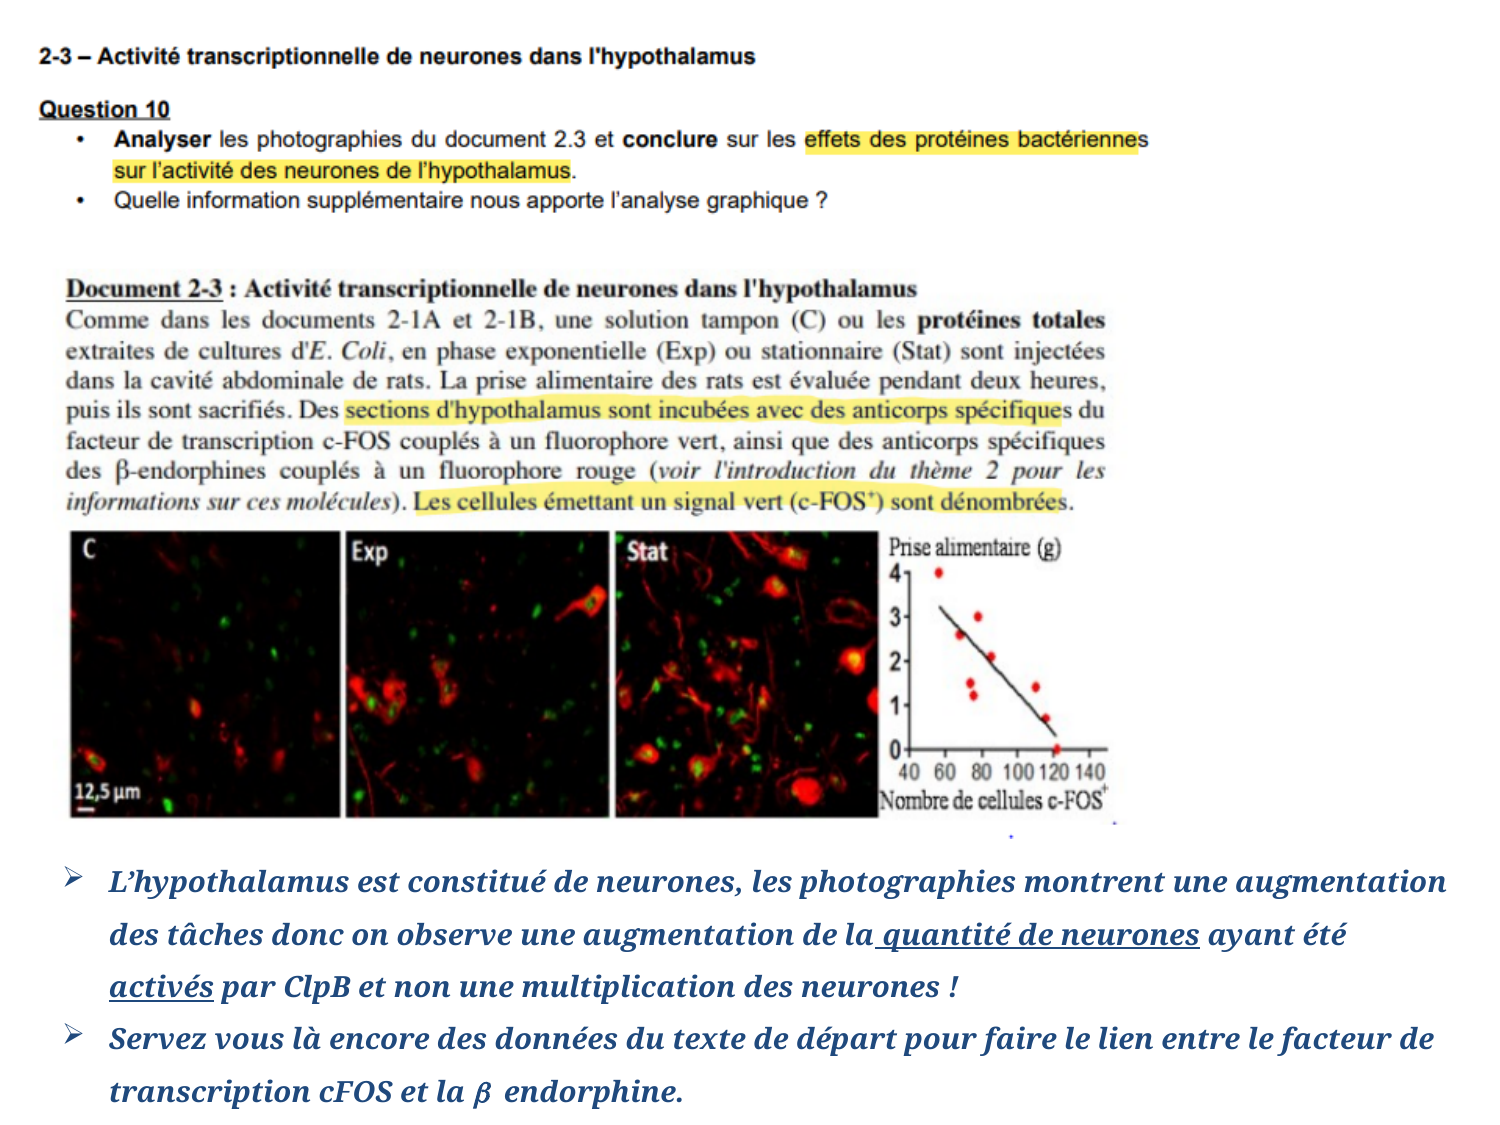

L’hypothalamus est constitué de neurones, les photographies montrent une augmentation des tâches donc on observe une augmentation de la quantité de neurones ayant été activés par ClpB et non une multiplication des neurones !
Servez vous là encore des données du texte de départ pour faire le lien entre le facteur de transcription cFOS et la b endorphine.